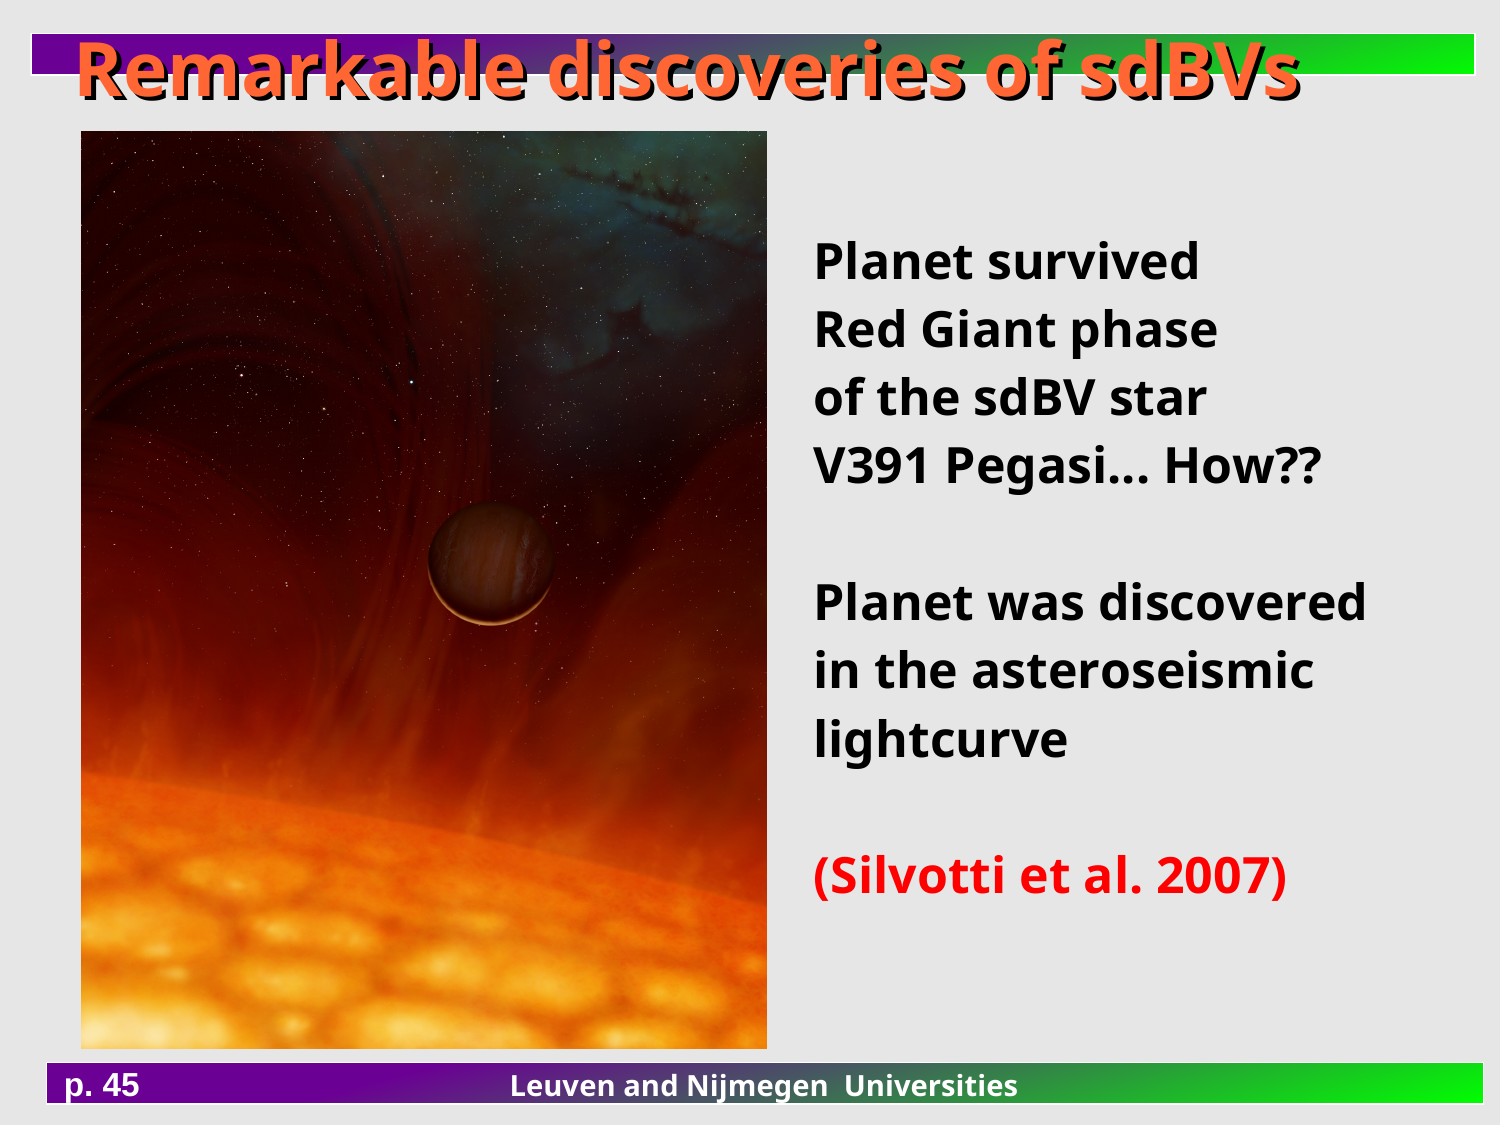

Remarkable discoveries of sdBVs
Planet survived
Red Giant phase
of the sdBV star
V391 Pegasi... How??
Planet was discovered
in the asteroseismic
lightcurve
(Silvotti et al. 2007)